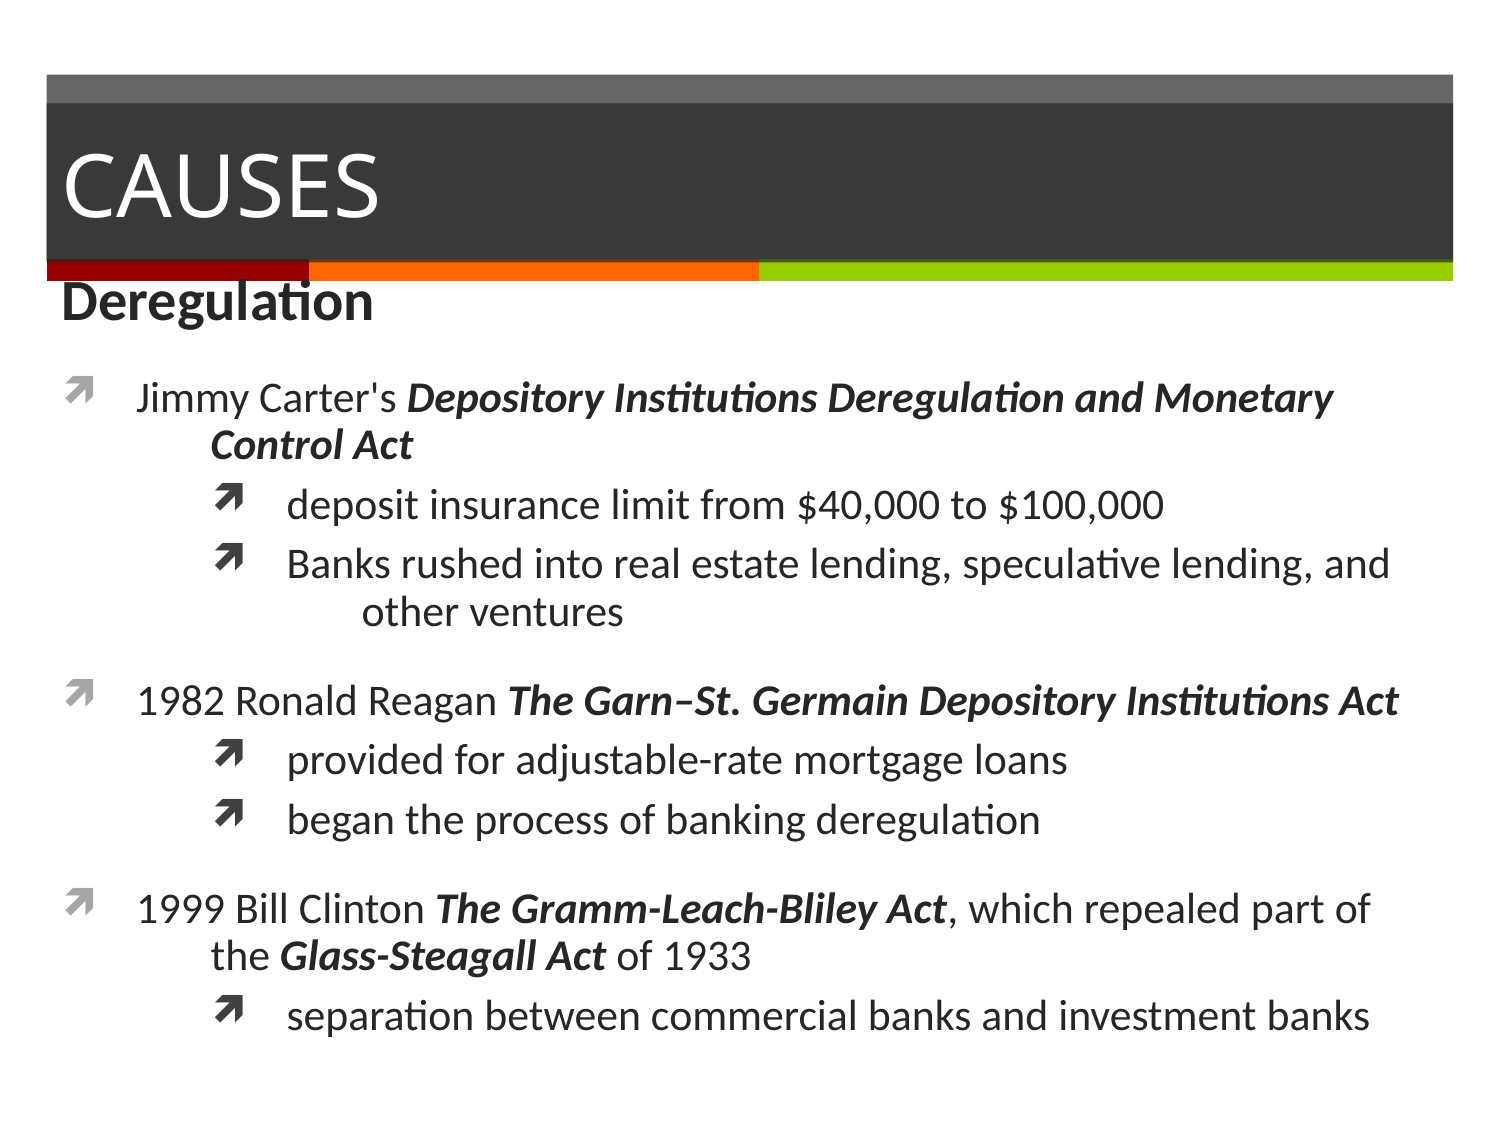

CAUSES
Deregulation
Jimmy Carter's Depository Institutions Deregulation and Monetary Control Act
deposit insurance limit from $40,000 to $100,000
Banks rushed into real estate lending, speculative lending, and other ventures
1982 Ronald Reagan The Garn–St. Germain Depository Institutions Act
provided for adjustable-rate mortgage loans
began the process of banking deregulation
1999 Bill Clinton The Gramm-Leach-Bliley Act, which repealed part of the Glass-Steagall Act of 1933
separation between commercial banks and investment banks